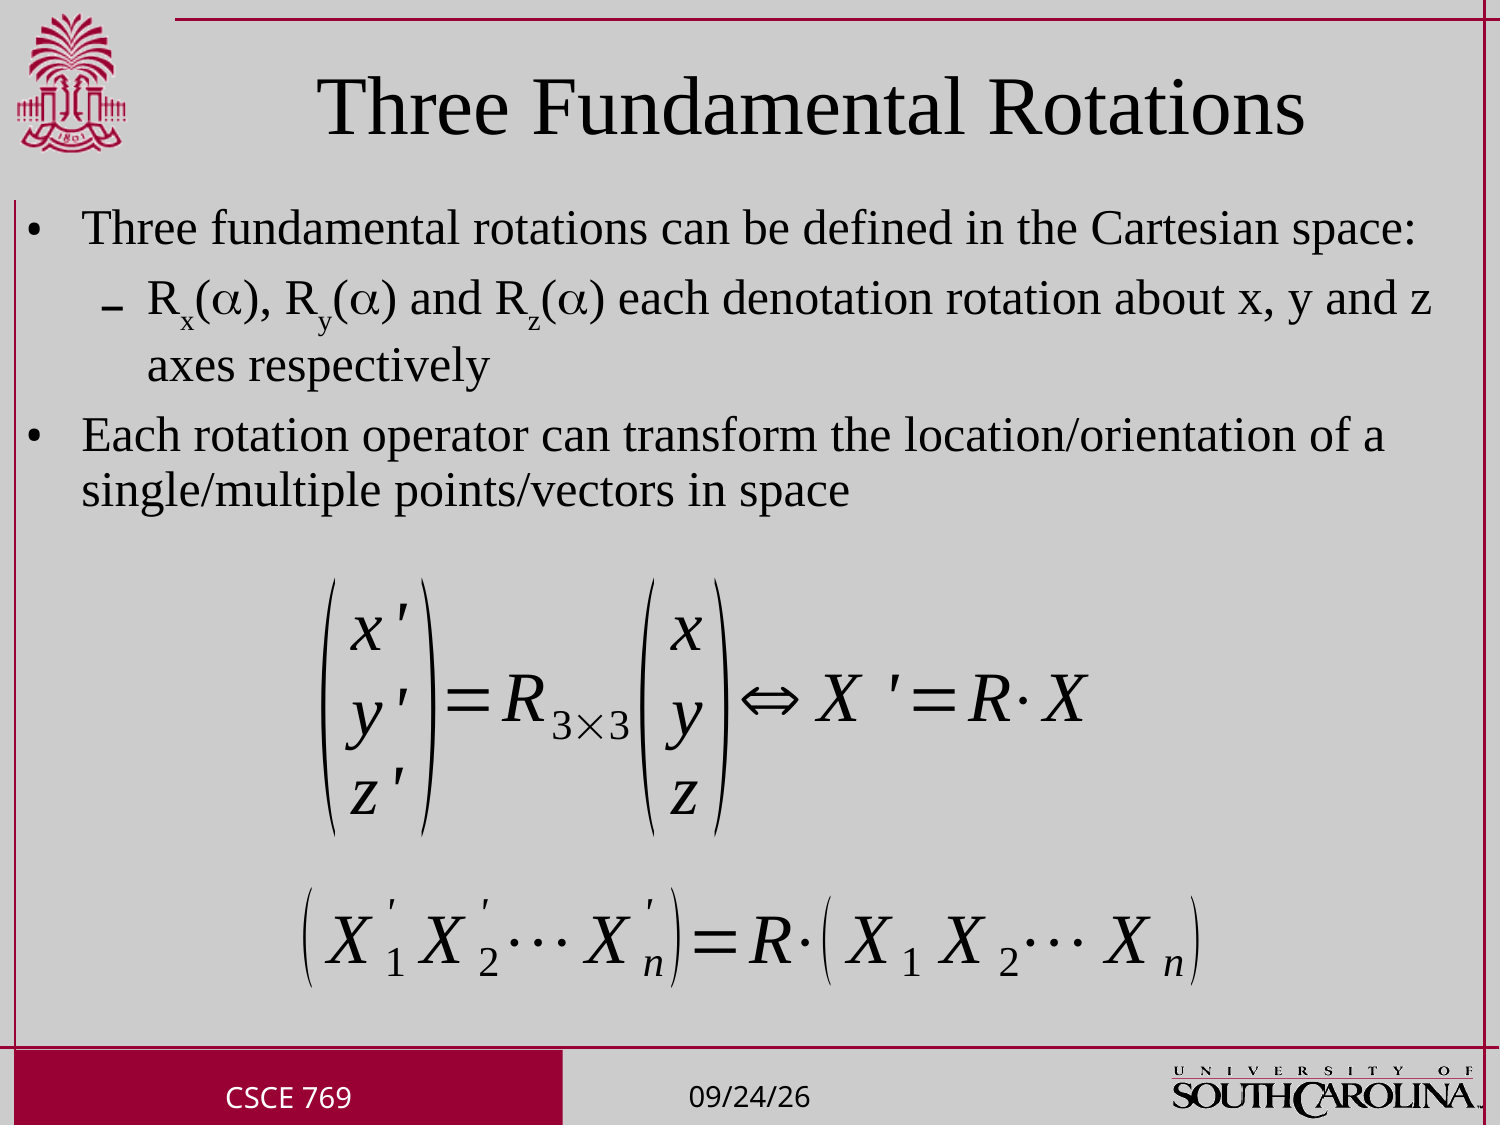

# Three Fundamental Rotations
Three fundamental rotations can be defined in the Cartesian space:
Rx(a), Ry(a) and Rz(a) each denotation rotation about x, y and z axes respectively
Each rotation operator can transform the location/orientation of a single/multiple points/vectors in space